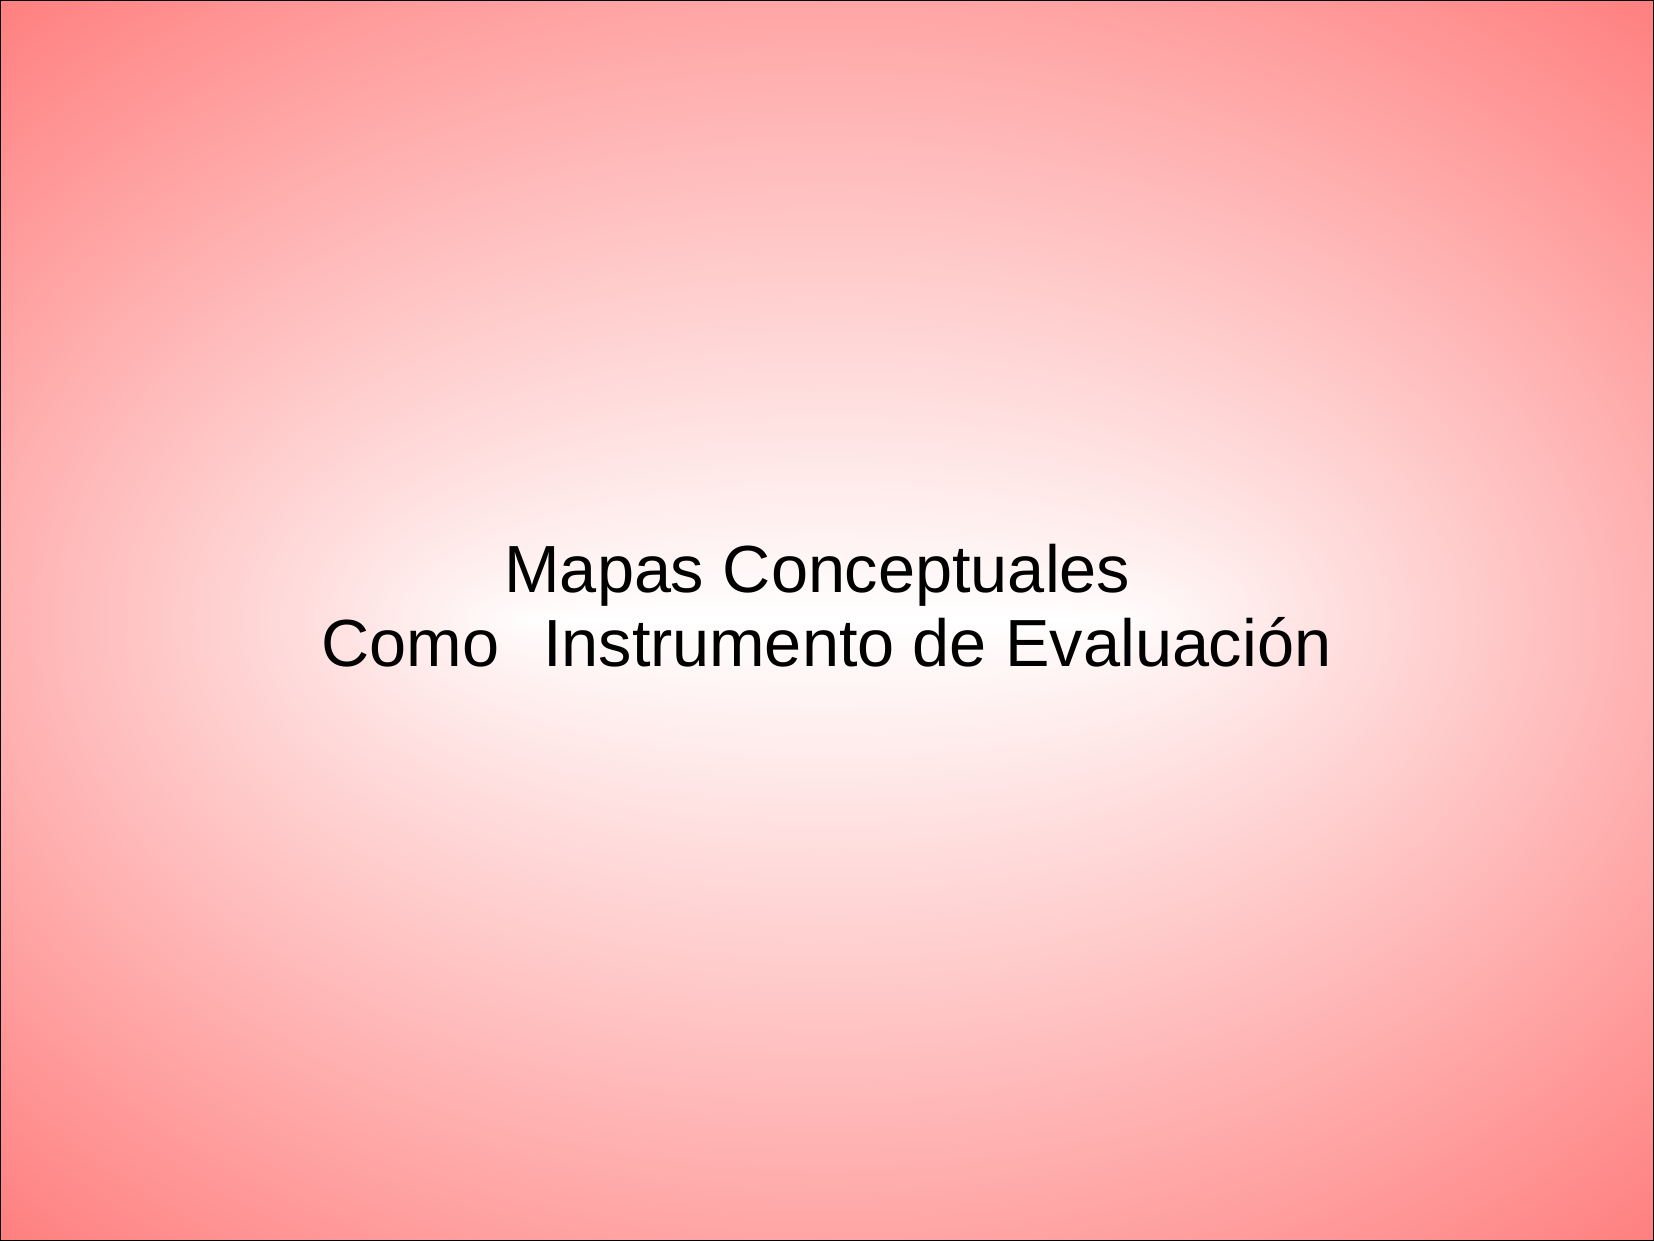

# Mapas Conceptuales
Como 	Instrumento de Evaluación